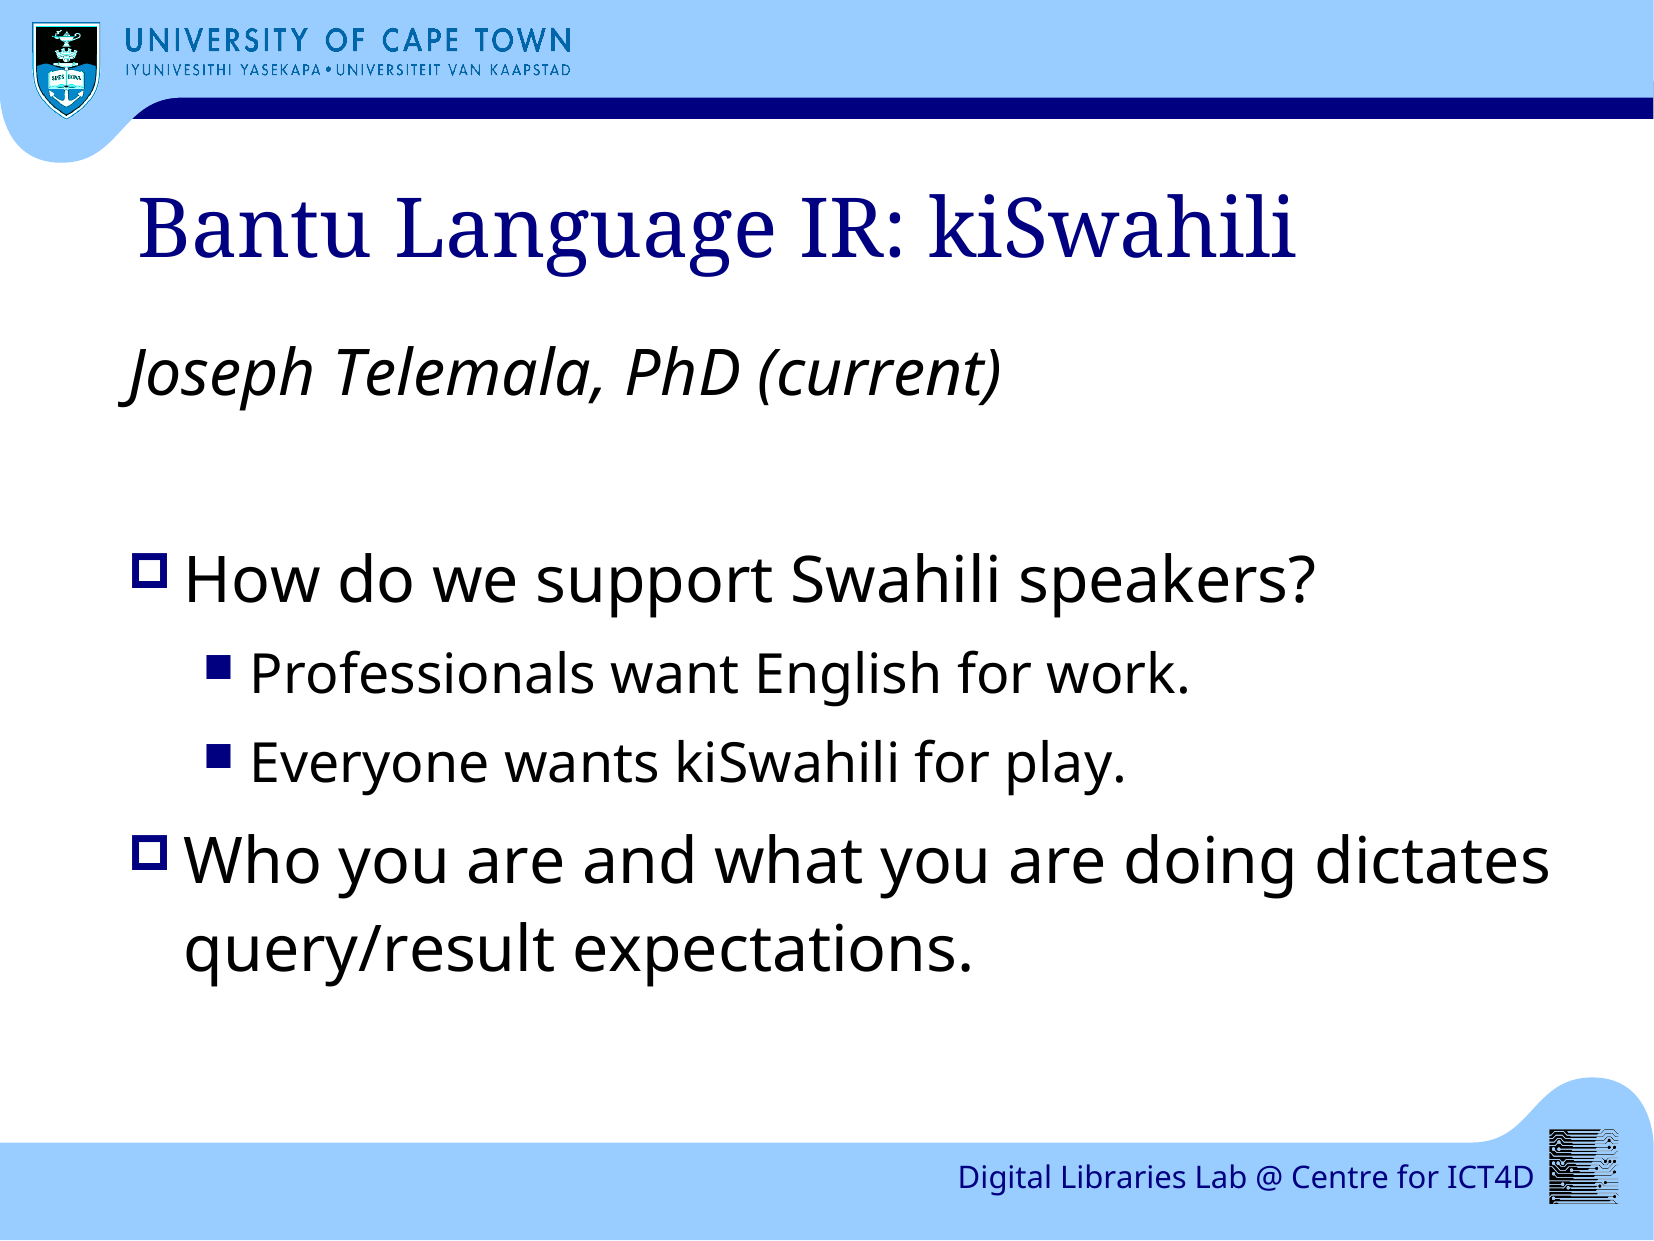

# Bantu Language IR: kiSwahili
Joseph Telemala, PhD (current)
How do we support Swahili speakers?
Professionals want English for work.
Everyone wants kiSwahili for play.
Who you are and what you are doing dictates query/result expectations.